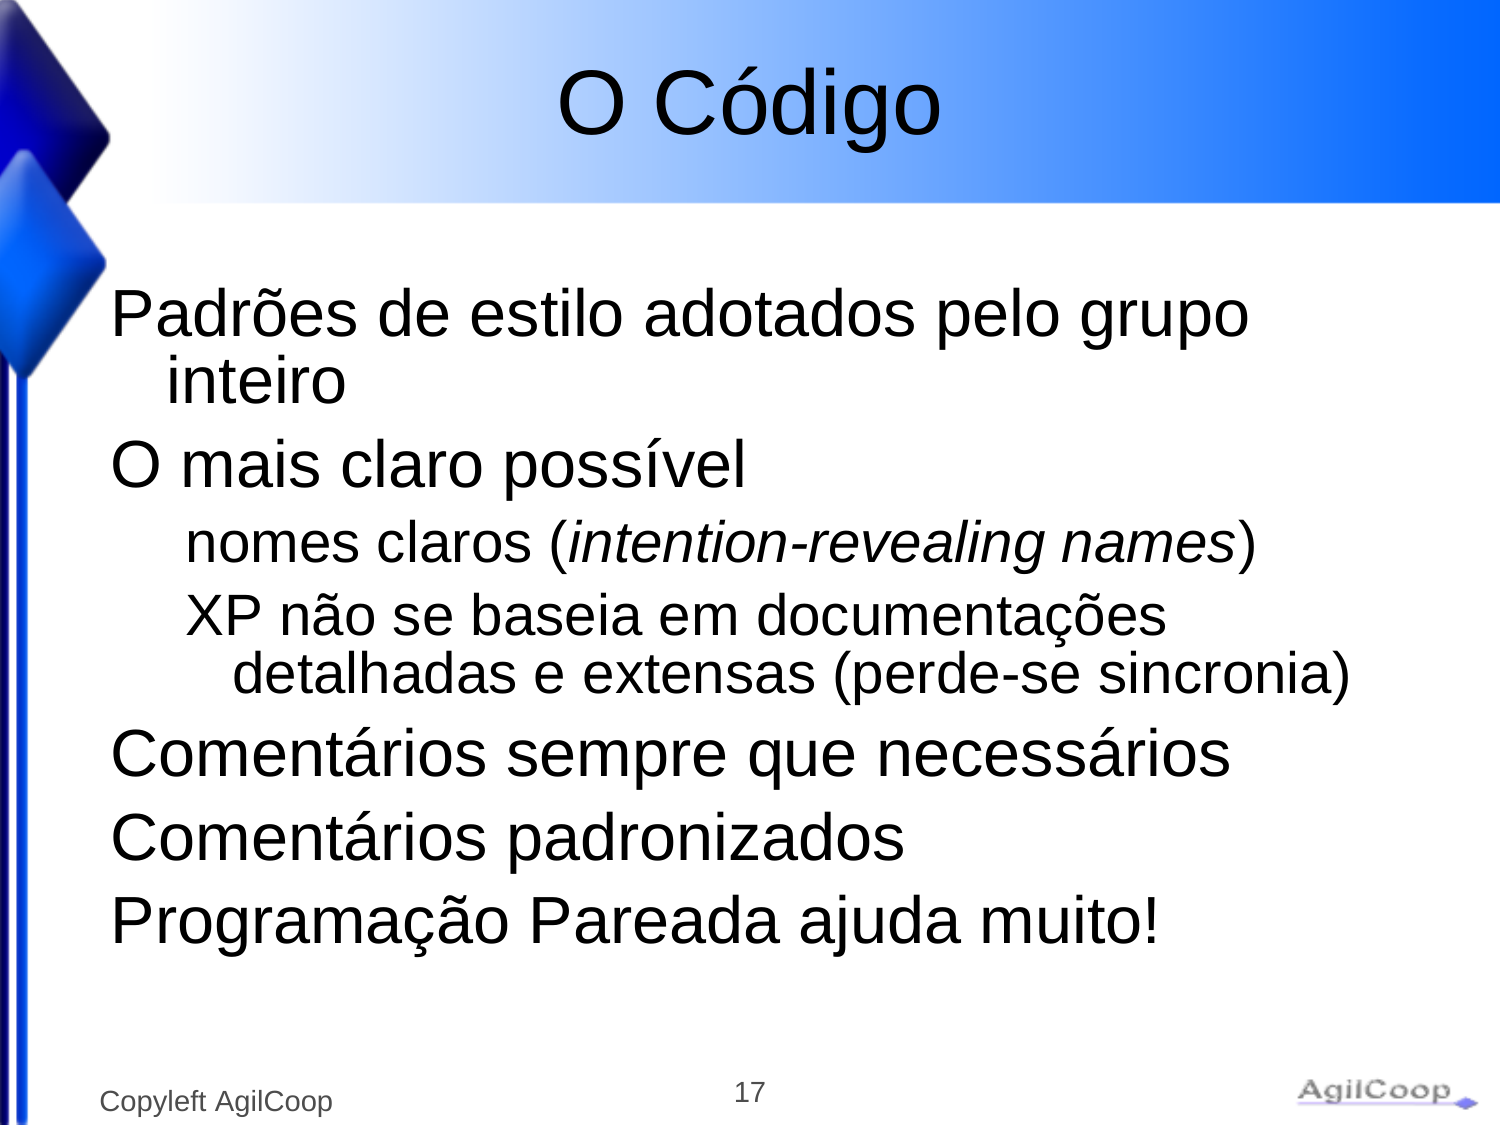

# O Código
Padrões de estilo adotados pelo grupo inteiro
O mais claro possível
nomes claros (intention-revealing names)
XP não se baseia em documentações detalhadas e extensas (perde-se sincronia)
Comentários sempre que necessários
Comentários padronizados
Programação Pareada ajuda muito!
17